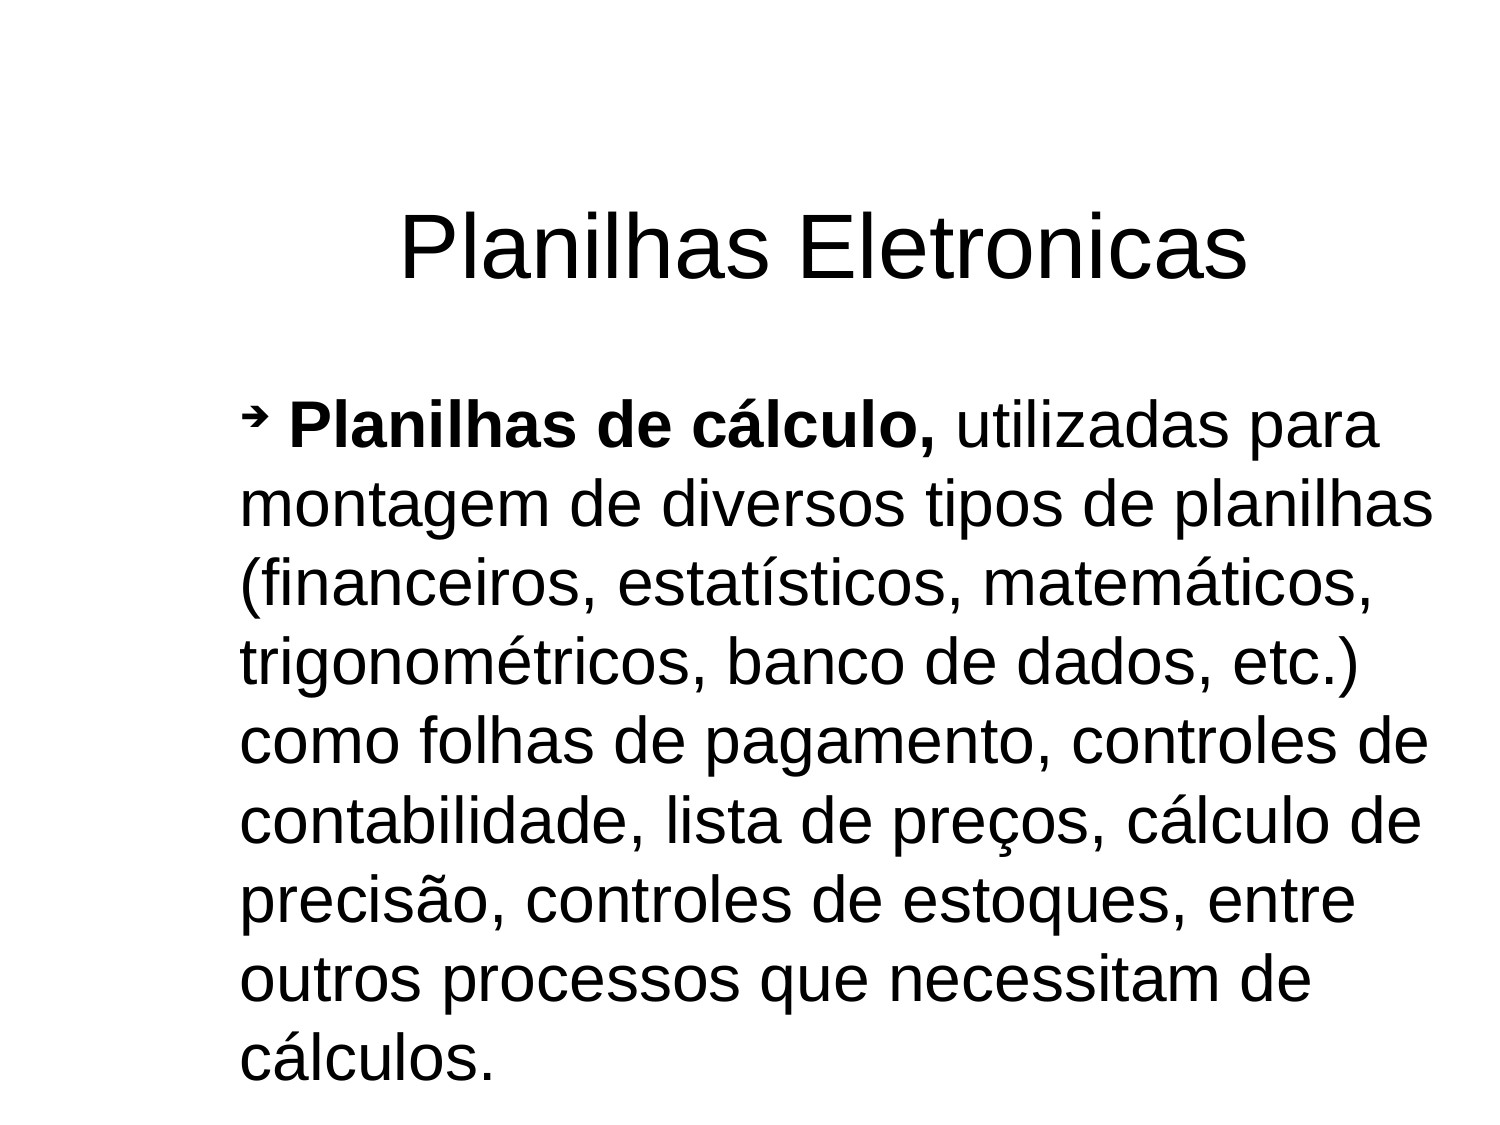

# Planilhas Eletronicas
 Planilhas de cálculo, utilizadas para montagem de diversos tipos de planilhas (financeiros, estatísticos, matemáticos, trigonométricos, banco de dados, etc.) como folhas de pagamento, controles de contabilidade, lista de preços, cálculo de precisão, controles de estoques, entre outros processos que necessitam de cálculos.